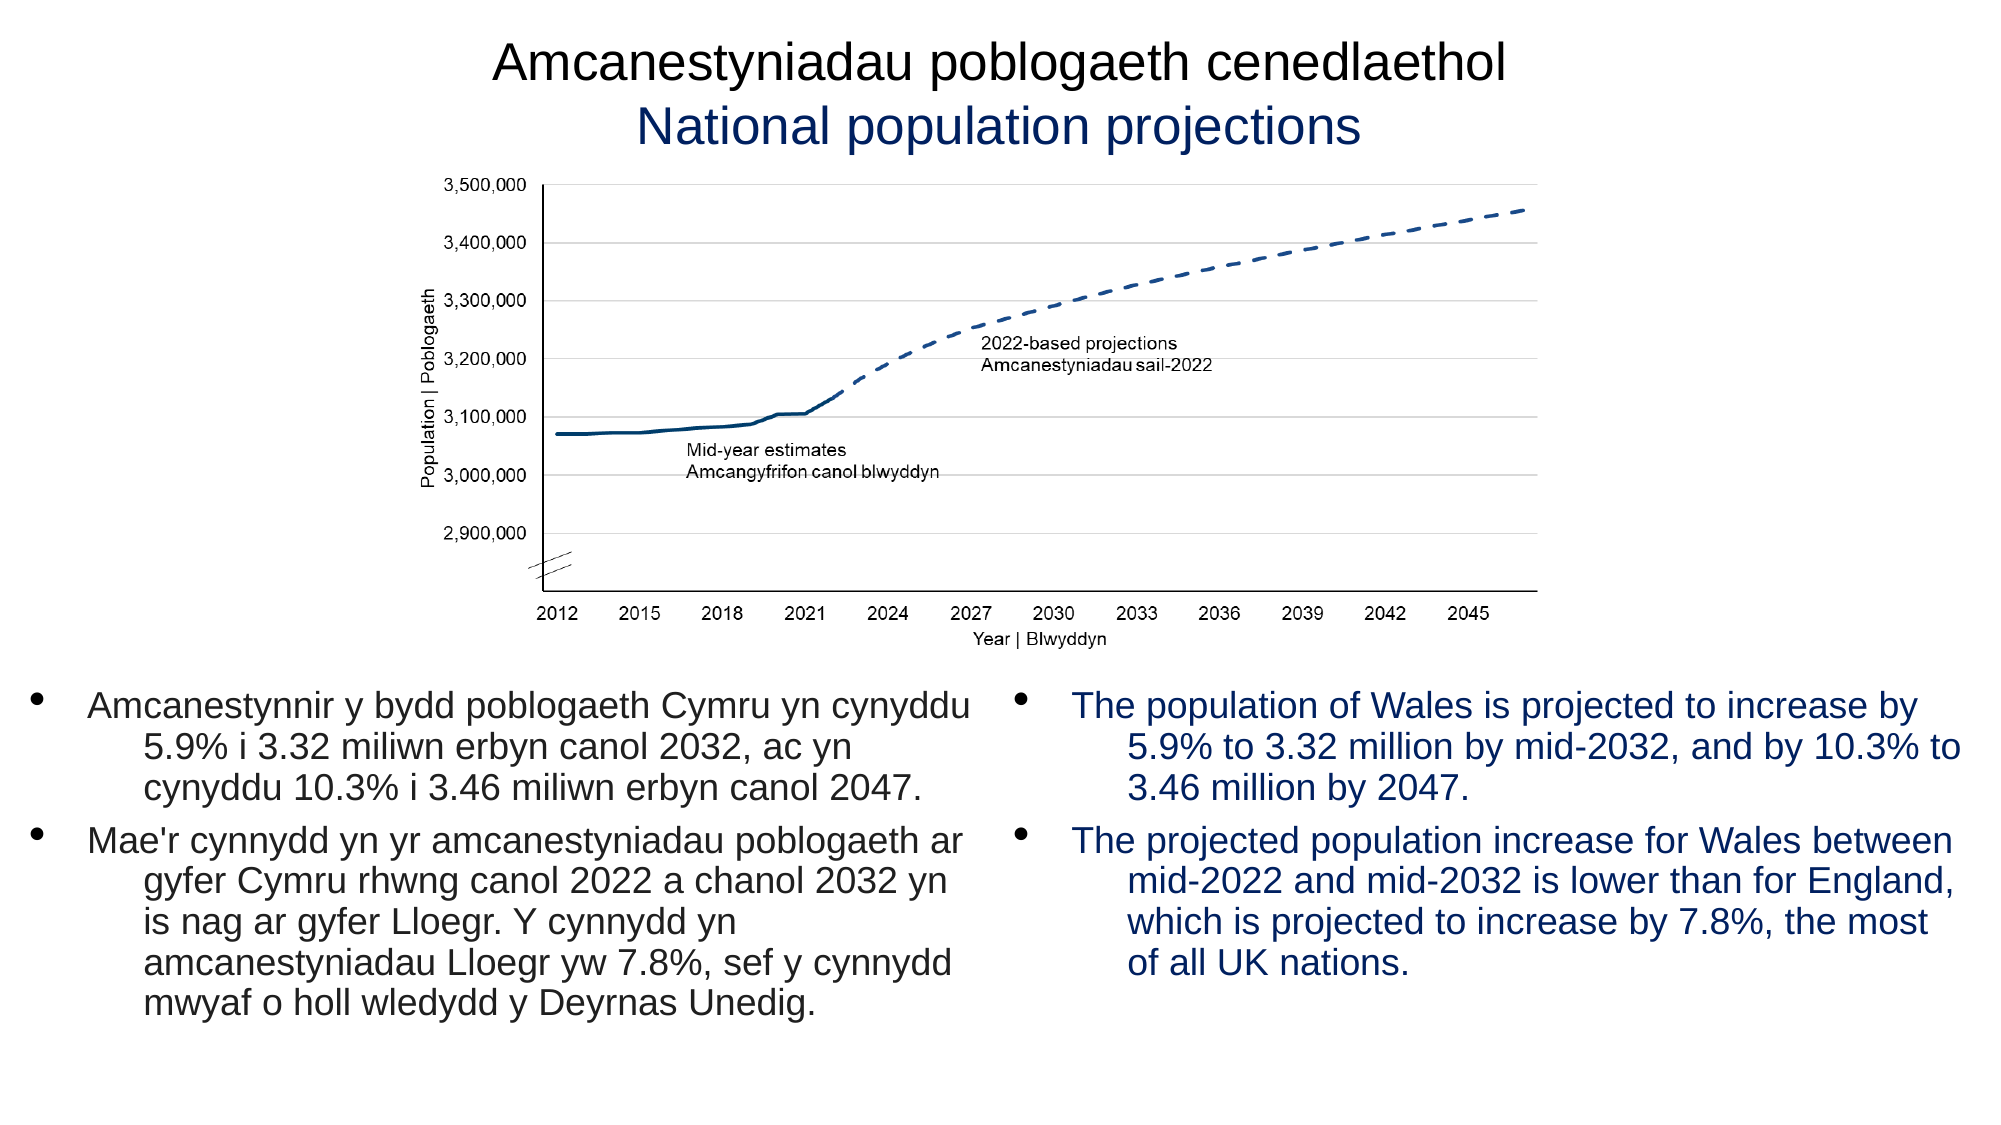

Amcanestyniadau poblogaeth cenedlaethol
National population projections
Amcanestynnir y bydd poblogaeth Cymru yn cynyddu 5.9% i 3.32 miliwn erbyn canol 2032, ac yn cynyddu 10.3% i 3.46 miliwn erbyn canol 2047.
Mae'r cynnydd yn yr amcanestyniadau poblogaeth ar gyfer Cymru rhwng canol 2022 a chanol 2032 yn is nag ar gyfer Lloegr. Y cynnydd yn amcanestyniadau Lloegr yw 7.8%, sef y cynnydd mwyaf o holl wledydd y Deyrnas Unedig.
# The population of Wales is projected to increase by 5.9% to 3.32 million by mid-2032, and by 10.3% to 3.46 million by 2047.
The projected population increase for Wales between mid-2022 and mid-2032 is lower than for England, which is projected to increase by 7.8%, the most of all UK nations.